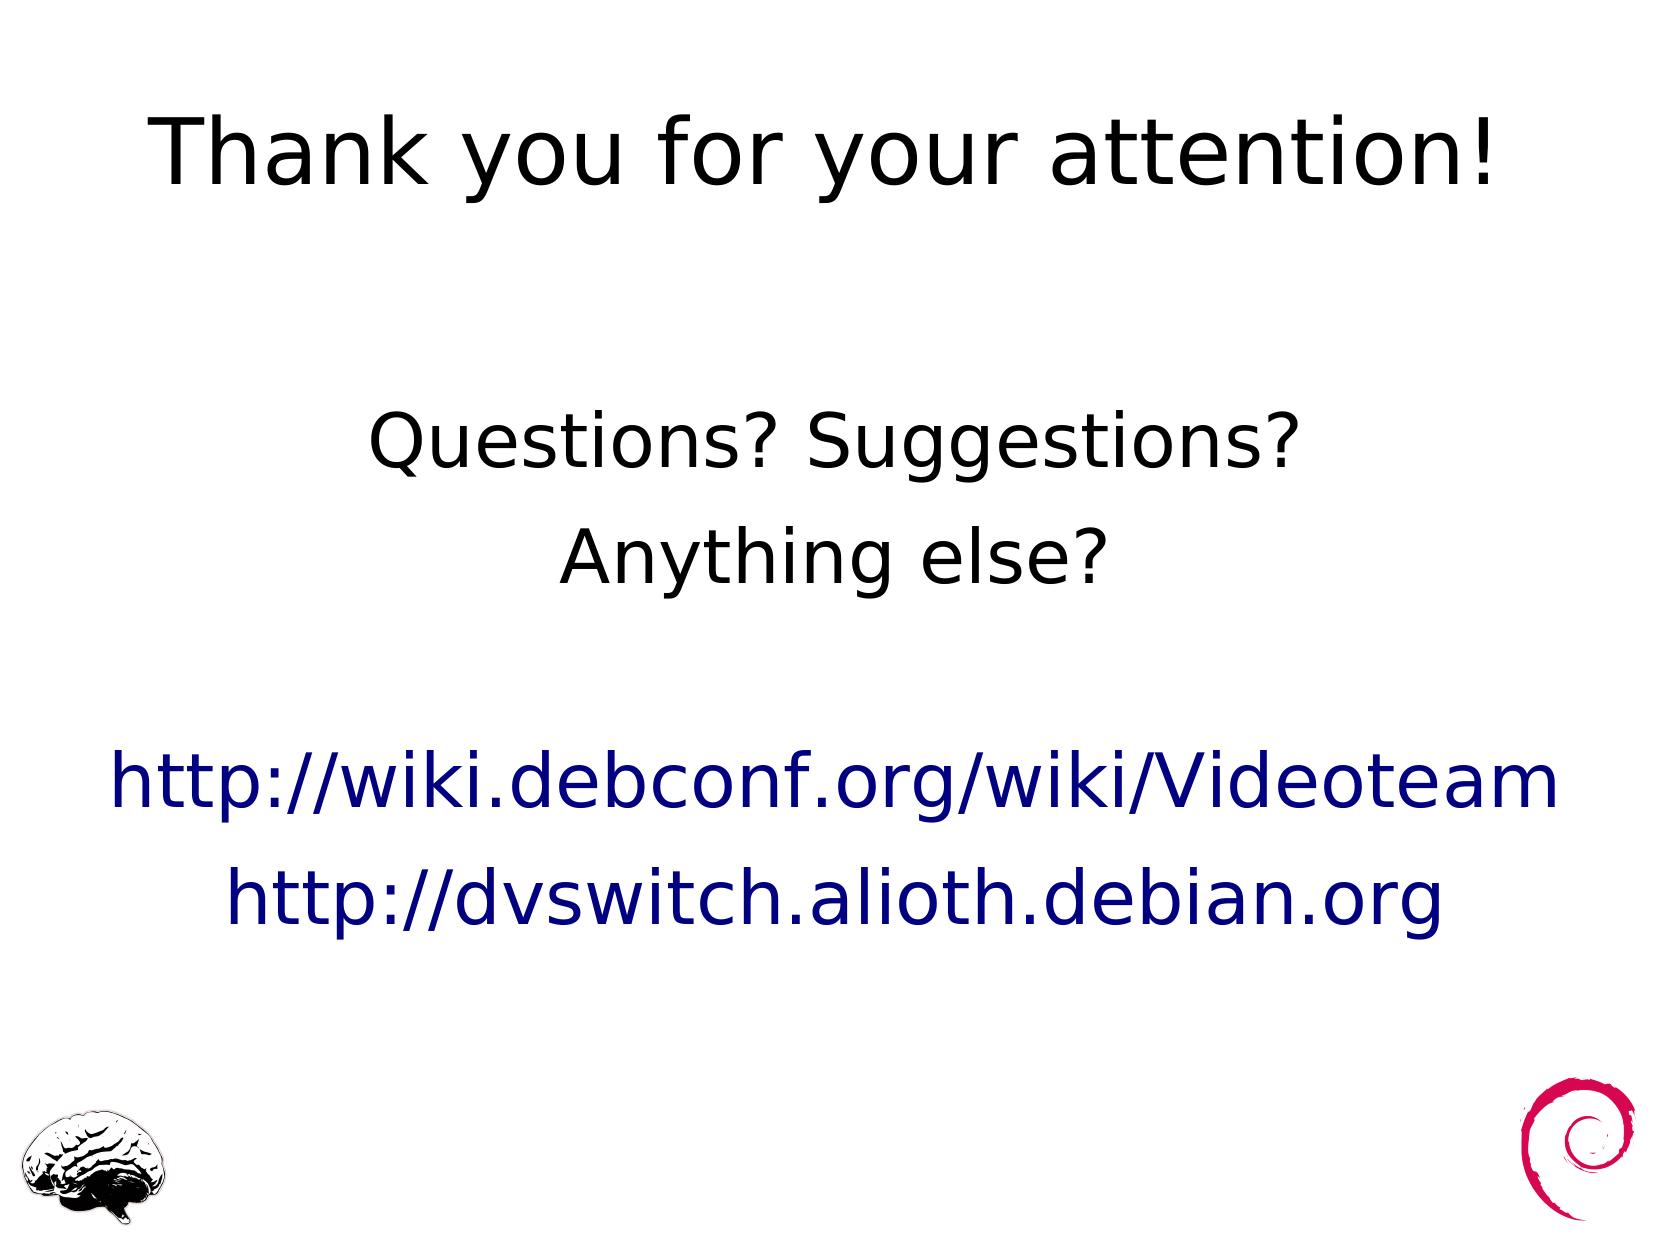

# Thank you for your attention!
Questions? Suggestions?
Anything else?
http://wiki.debconf.org/wiki/Videoteam
http://dvswitch.alioth.debian.org